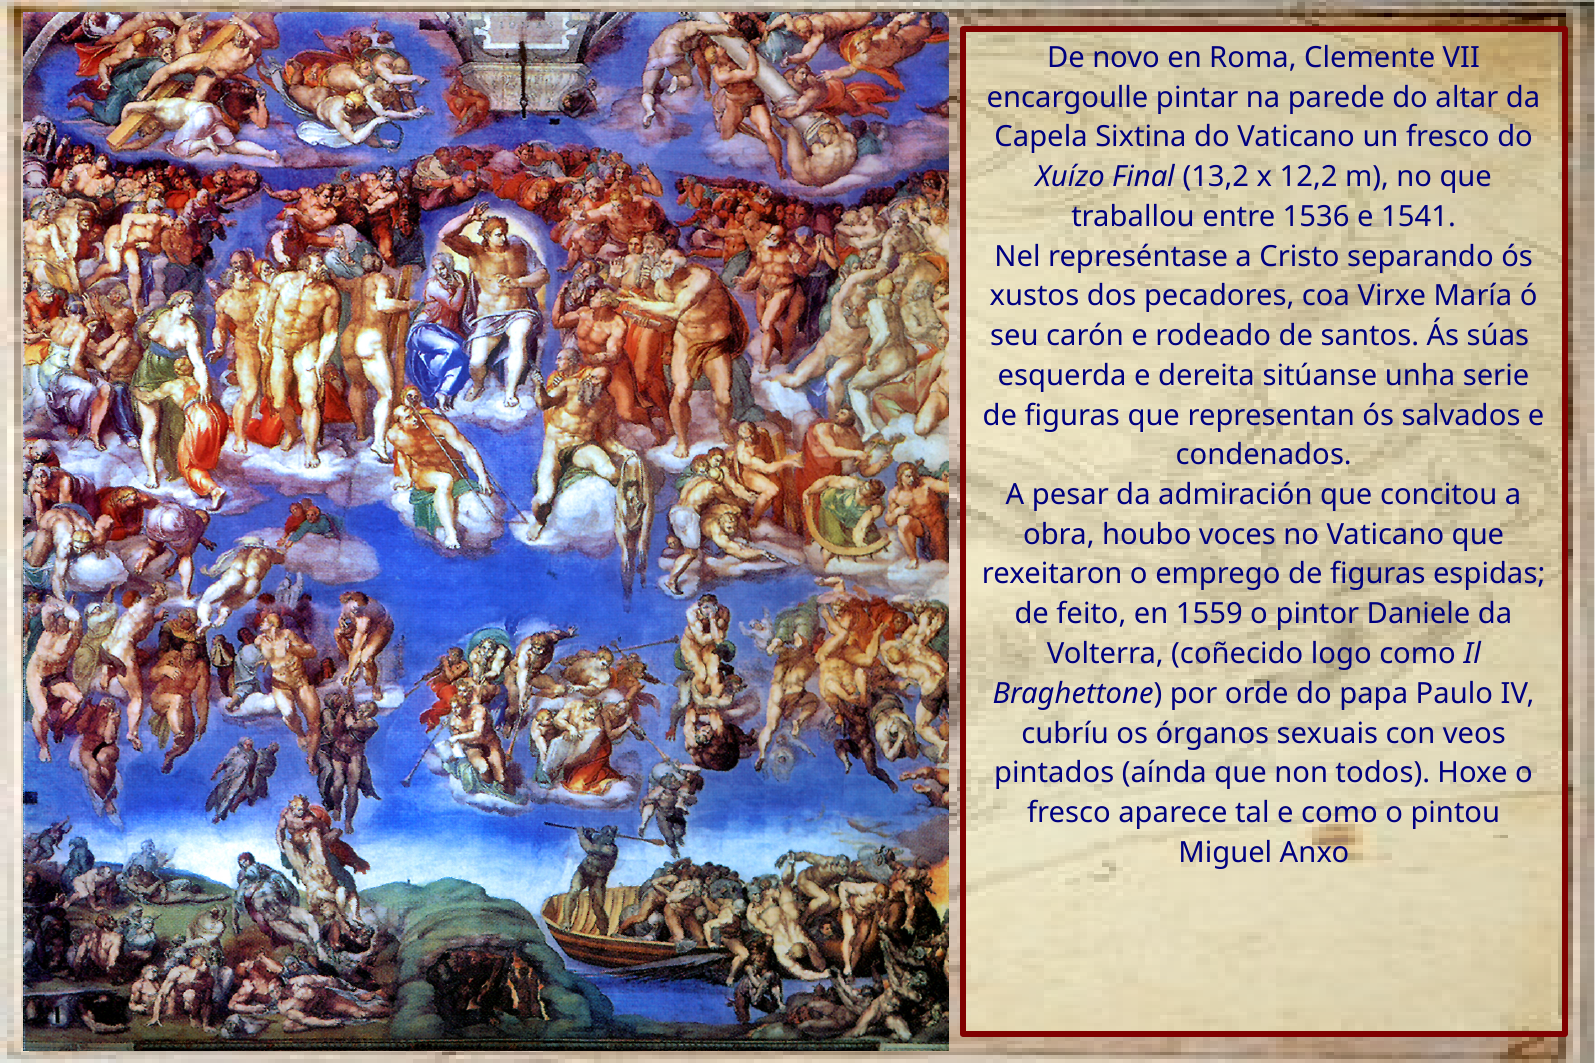

De novo en Roma, Clemente VII encargoulle pintar na parede do altar da Capela Sixtina do Vaticano un fresco do Xuízo Final (13,2 x 12,2 m), no que traballou entre 1536 e 1541.
Nel represéntase a Cristo separando ós xustos dos pecadores, coa Virxe María ó seu carón e rodeado de santos. Ás súas esquerda e dereita sitúanse unha serie de figuras que representan ós salvados e condenados.
A pesar da admiración que concitou a obra, houbo voces no Vaticano que rexeitaron o emprego de figuras espidas; de feito, en 1559 o pintor Daniele da Volterra, (coñecido logo como Il Braghettone) por orde do papa Paulo IV, cubríu os órganos sexuais con veos pintados (aínda que non todos). Hoxe o fresco aparece tal e como o pintou Miguel Anxo